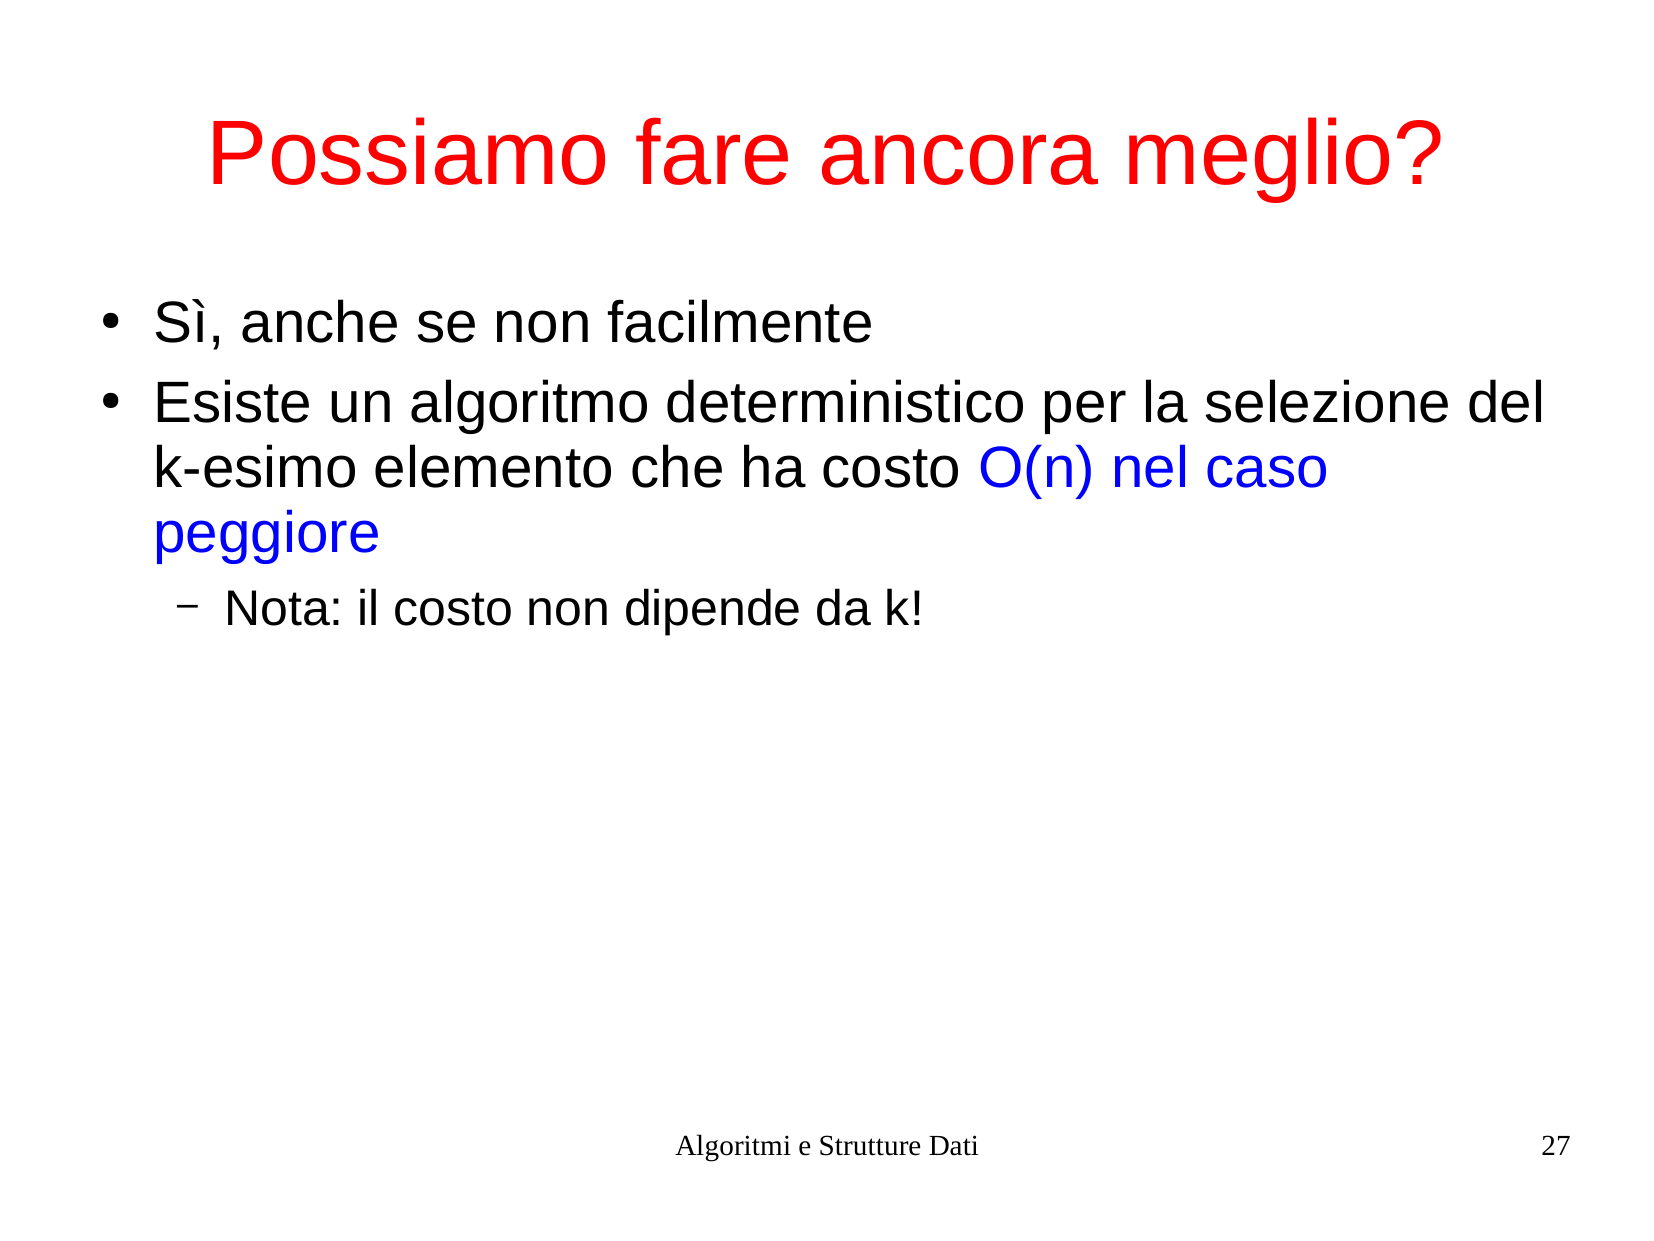

# Possiamo fare ancora meglio?
Sì, anche se non facilmente
Esiste un algoritmo deterministico per la selezione del k-esimo elemento che ha costo O(n) nel caso peggiore
Nota: il costo non dipende da k!
Algoritmi e Strutture Dati
27